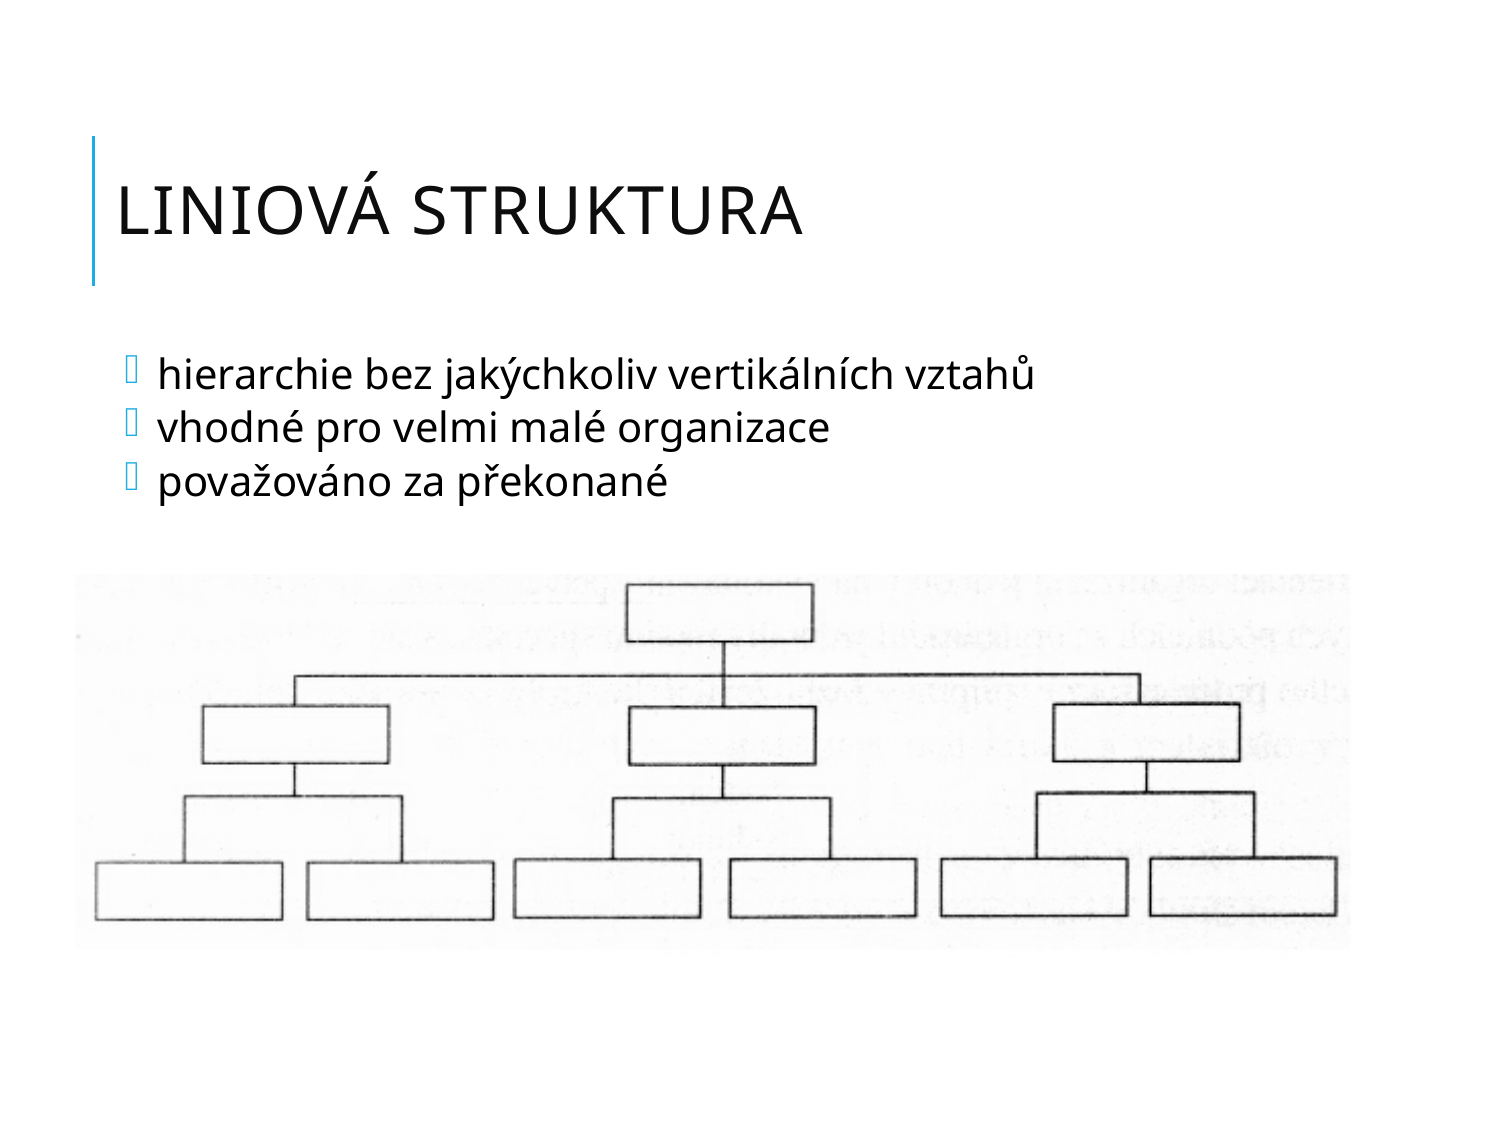

# Liniová struktura
 hierarchie bez jakýchkoliv vertikálních vztahů
 vhodné pro velmi malé organizace
 považováno za překonané